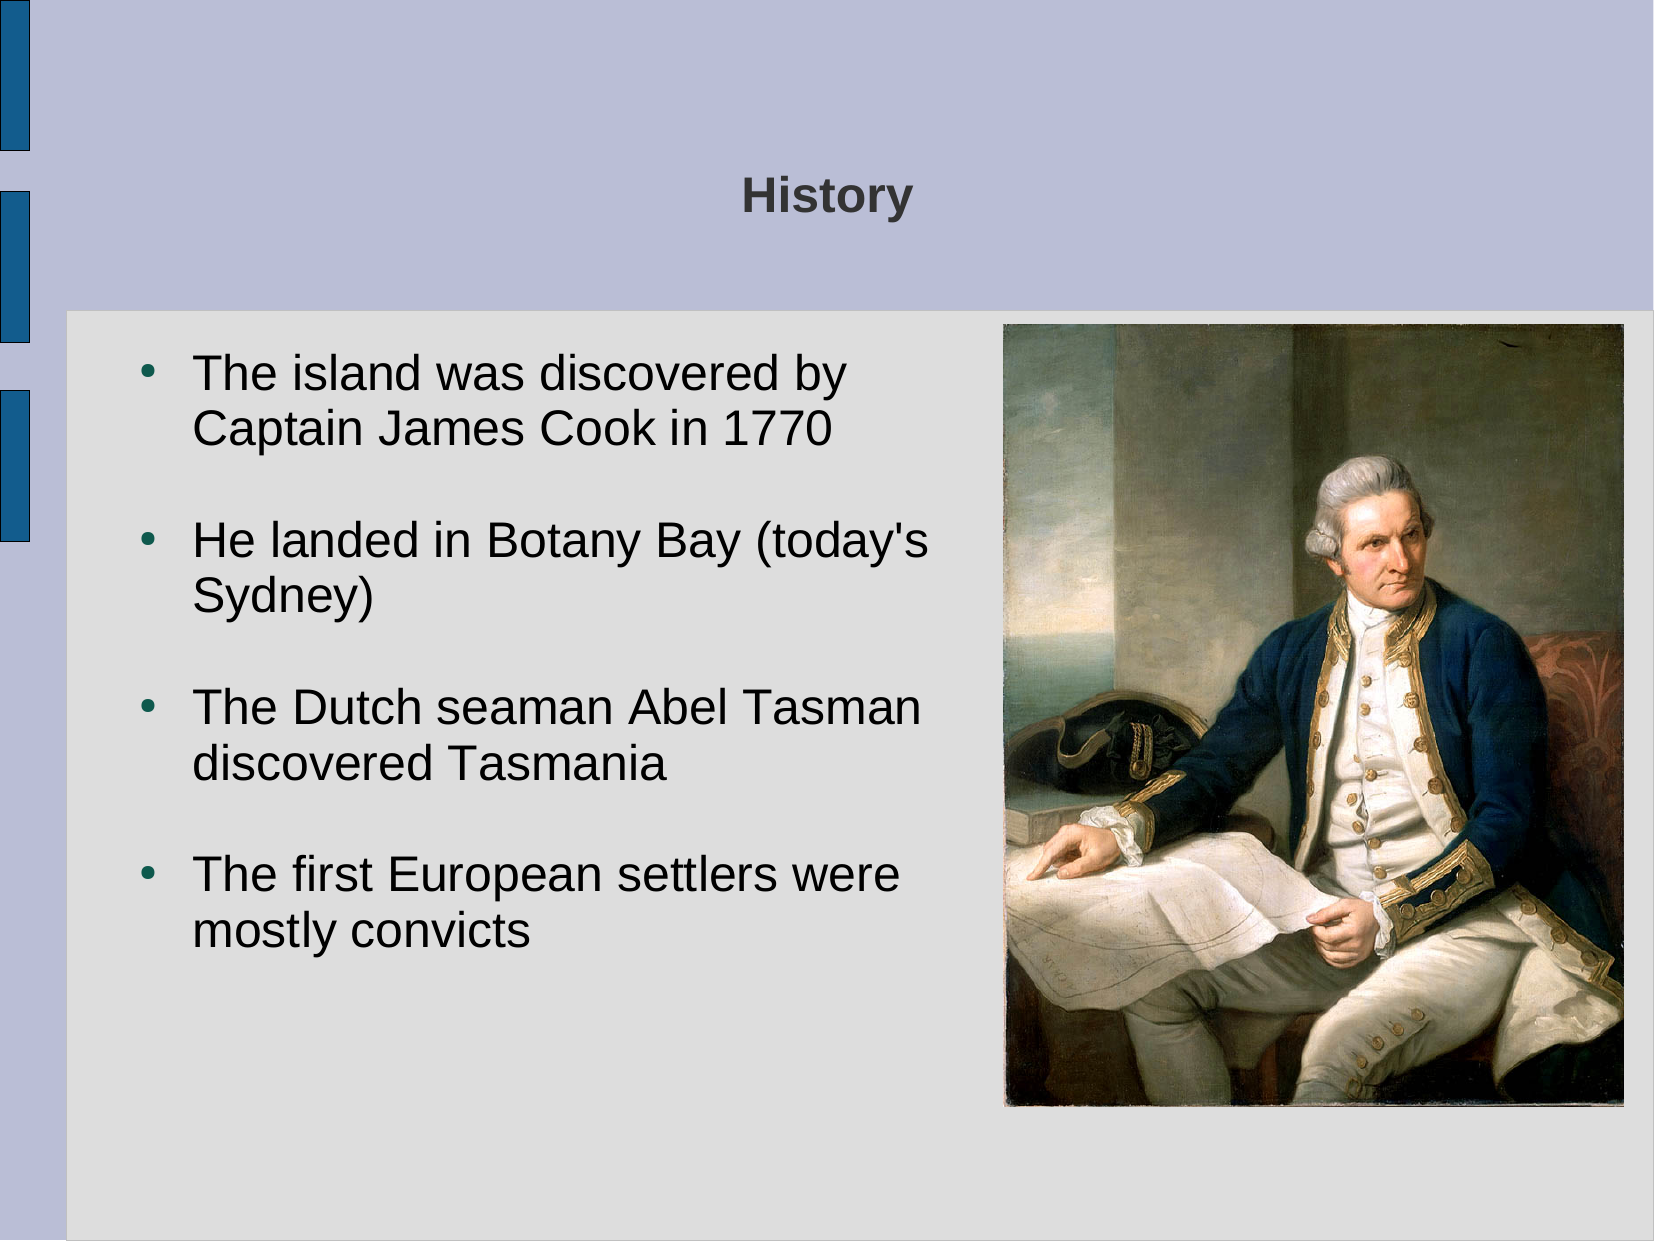

# History
The island was discovered by Captain James Cook in 1770
He landed in Botany Bay (today's Sydney)
The Dutch seaman Abel Tasman discovered Tasmania
The first European settlers were mostly convicts